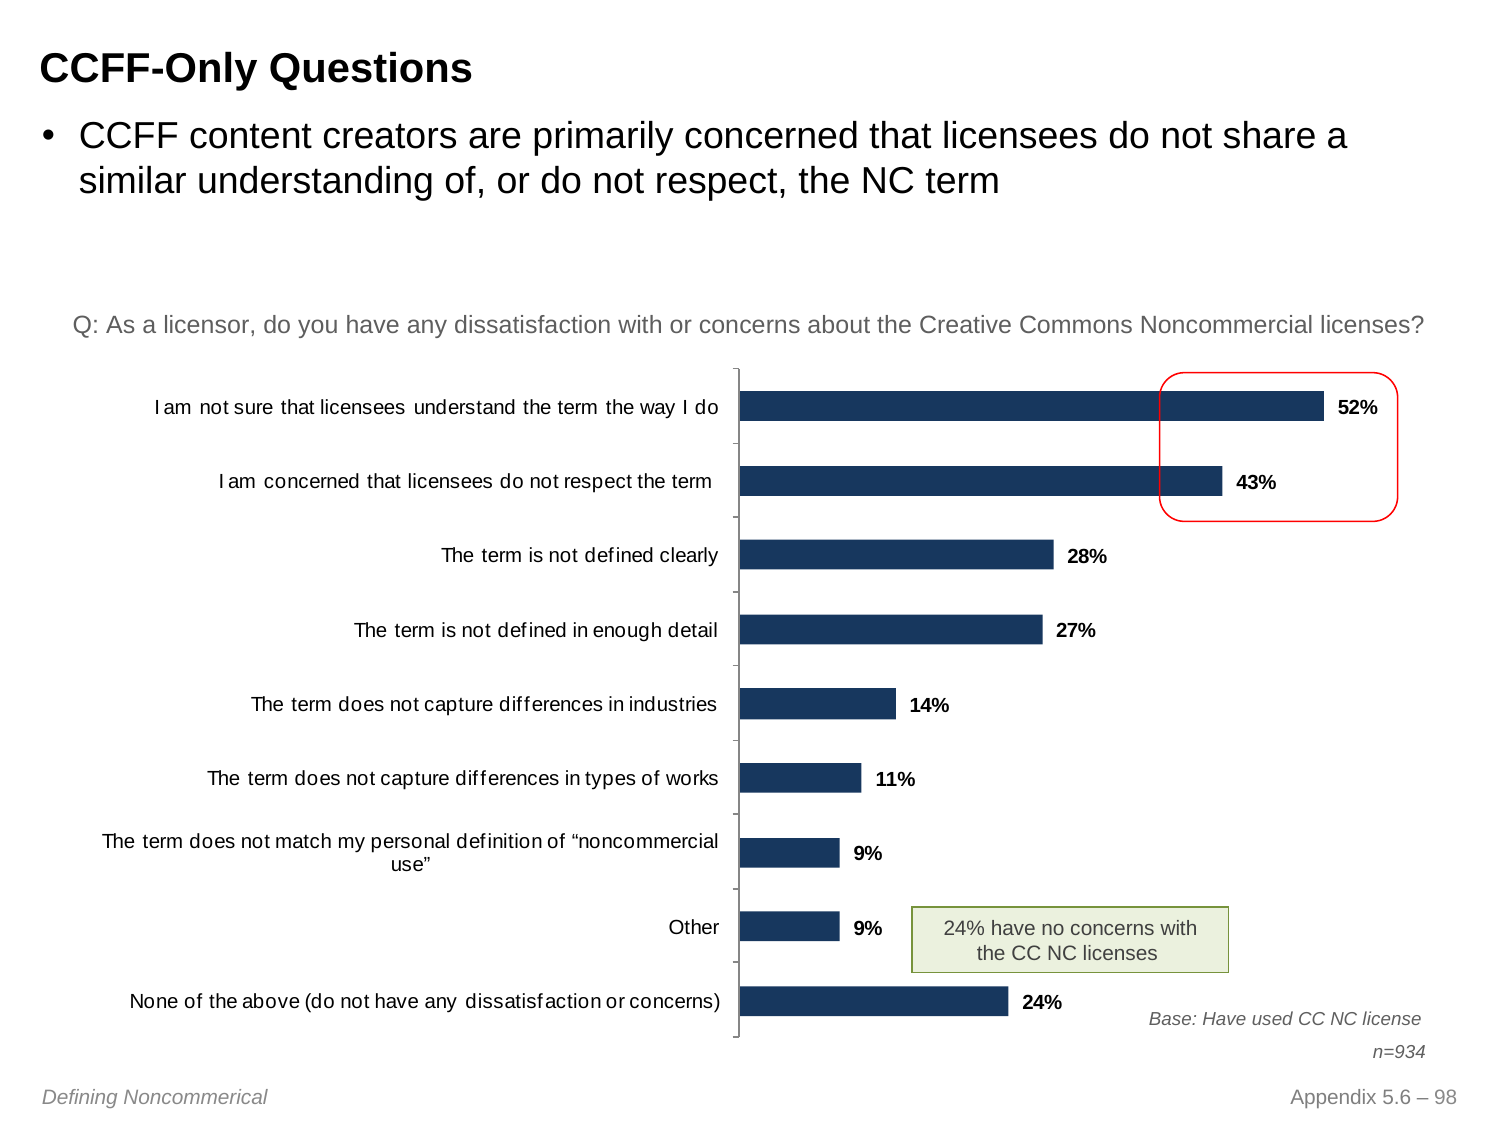

CCFF-Only Questions
CCFF content creators are primarily concerned that licensees do not share a similar understanding of, or do not respect, the NC term
Q: As a licensor, do you have any dissatisfaction with or concerns about the Creative Commons Noncommercial licenses?
24% have no concerns with the CC NC licenses
Base: Have used CC NC license
n=934
Defining Noncommerical
Appendix 5.6 –